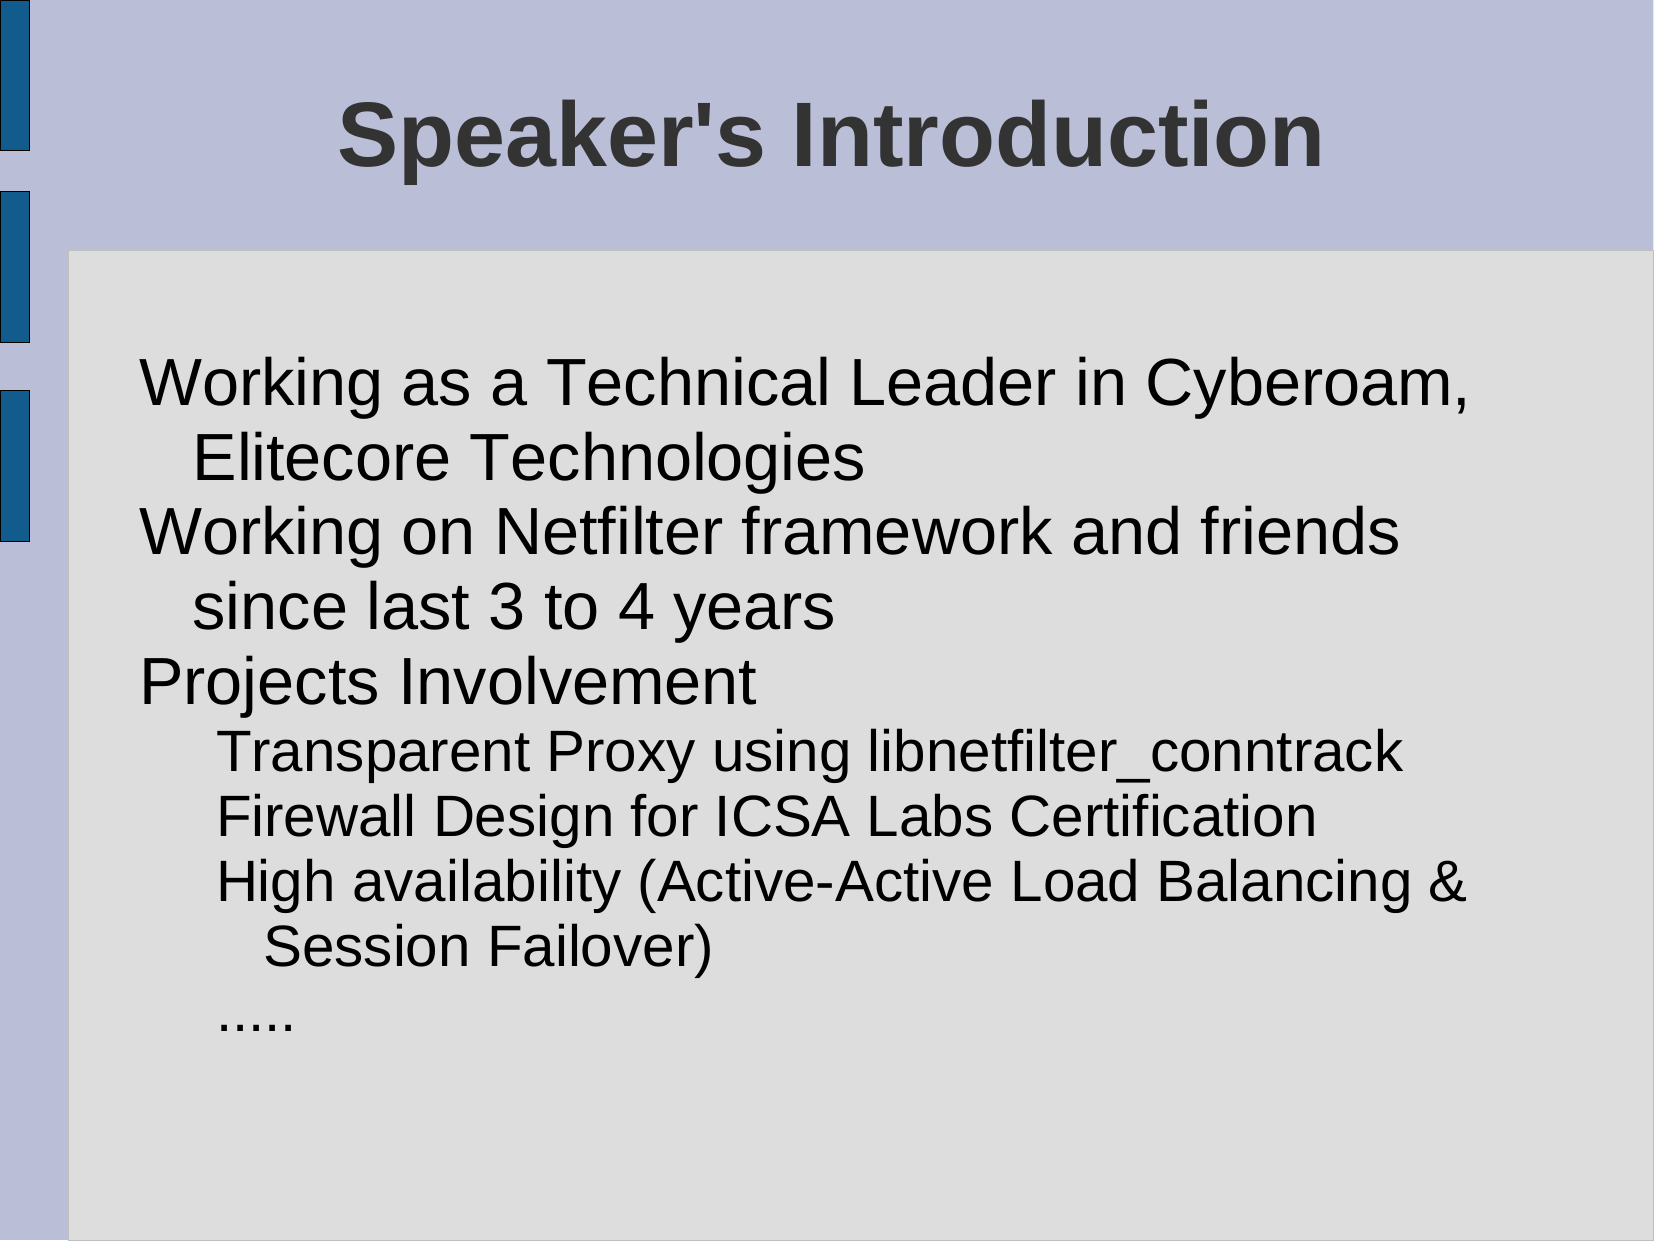

# Speaker's Introduction
Working as a Technical Leader in Cyberoam, Elitecore Technologies
Working on Netfilter framework and friends since last 3 to 4 years
Projects Involvement
Transparent Proxy using libnetfilter_conntrack
Firewall Design for ICSA Labs Certification
High availability (Active-Active Load Balancing & Session Failover)
.....